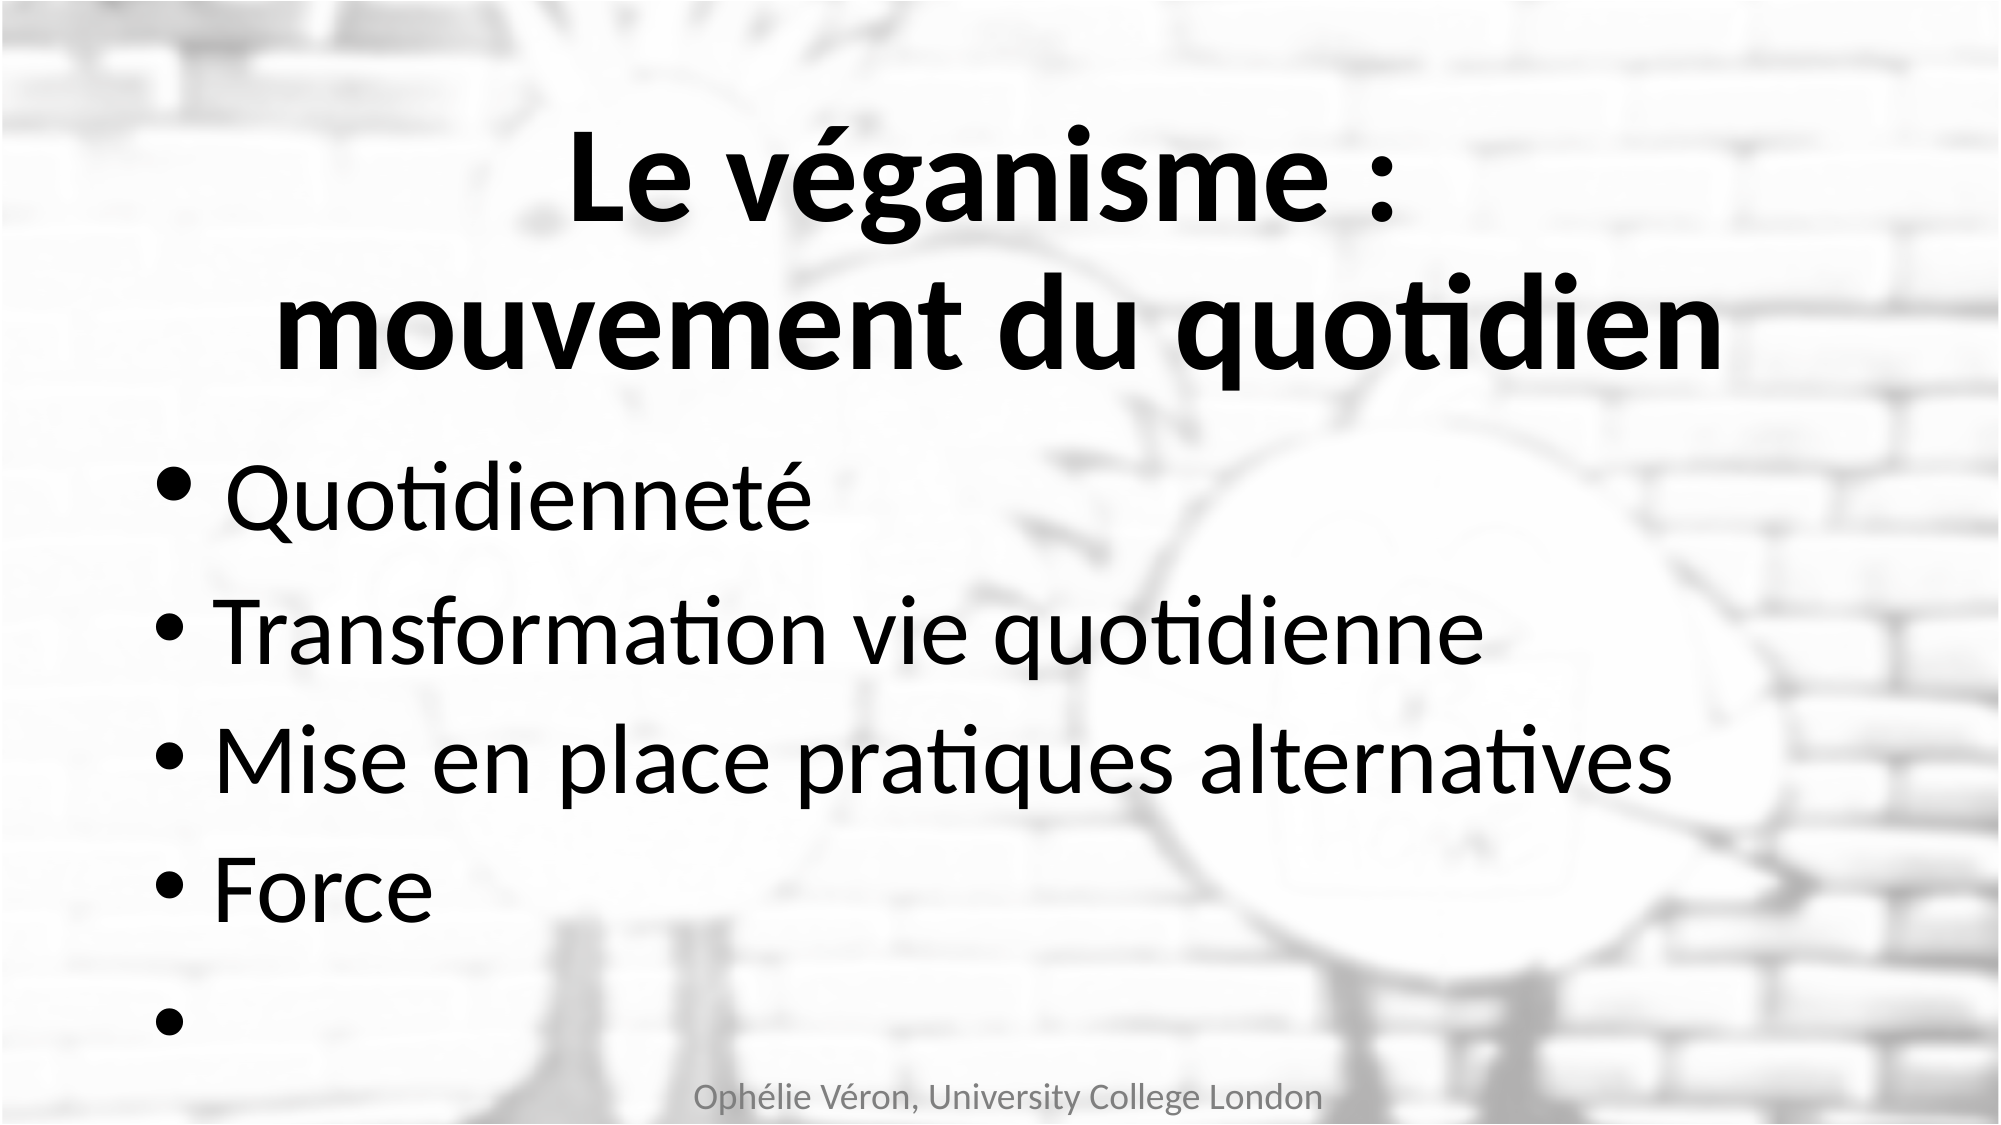

# Le véganisme : mouvement du quotidien
 Quotidienneté
 Transformation vie quotidienne
 Mise en place pratiques alternatives
 Force
Ophélie Véron, University College London